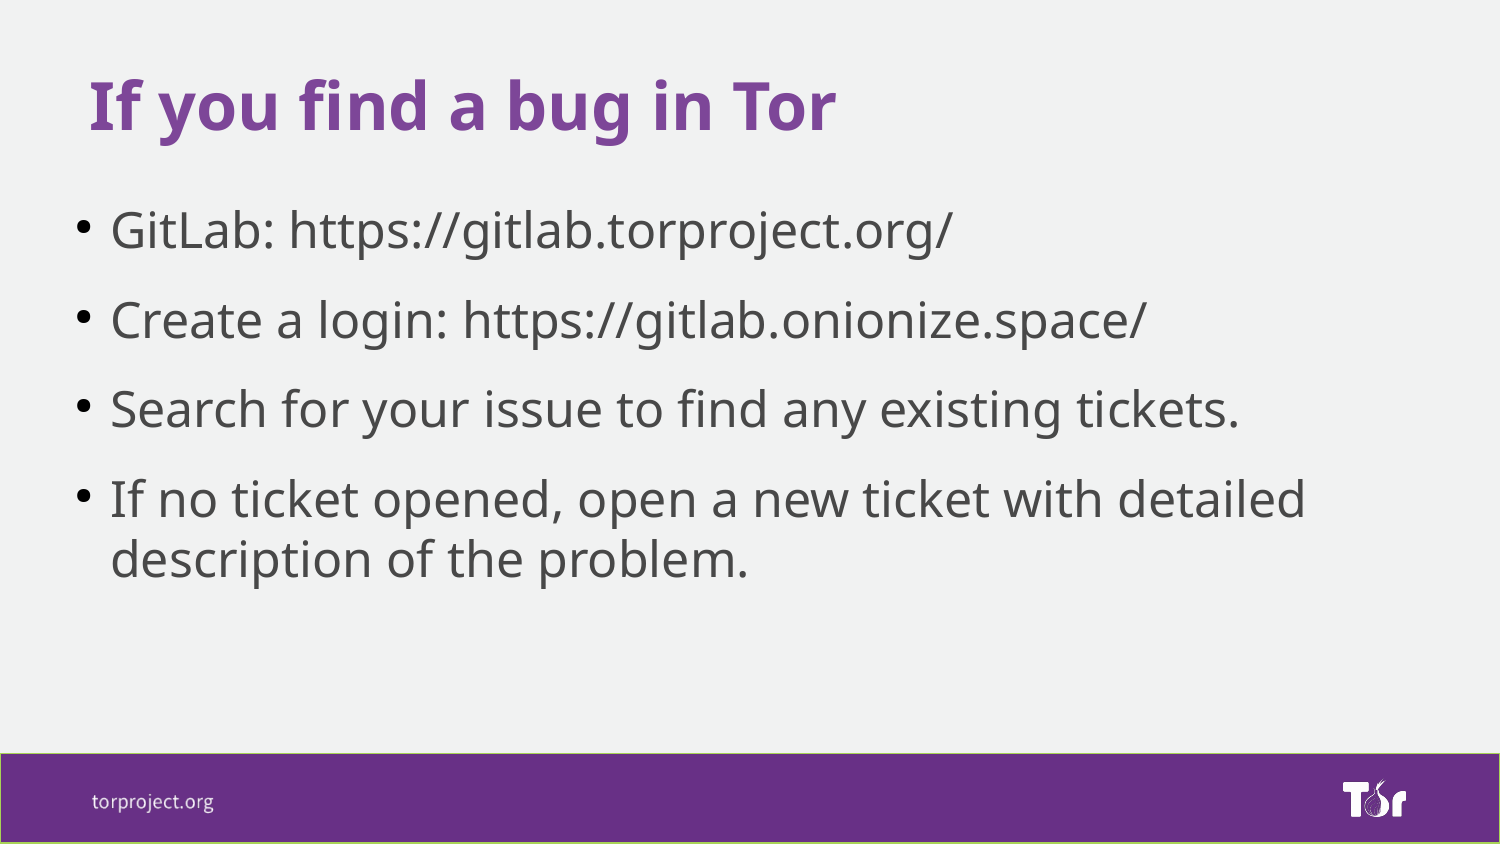

If you find a bug in Tor
GitLab: https://gitlab.torproject.org/
Create a login: https://gitlab.onionize.space/
Search for your issue to find any existing tickets.
If no ticket opened, open a new ticket with detailed description of the problem.